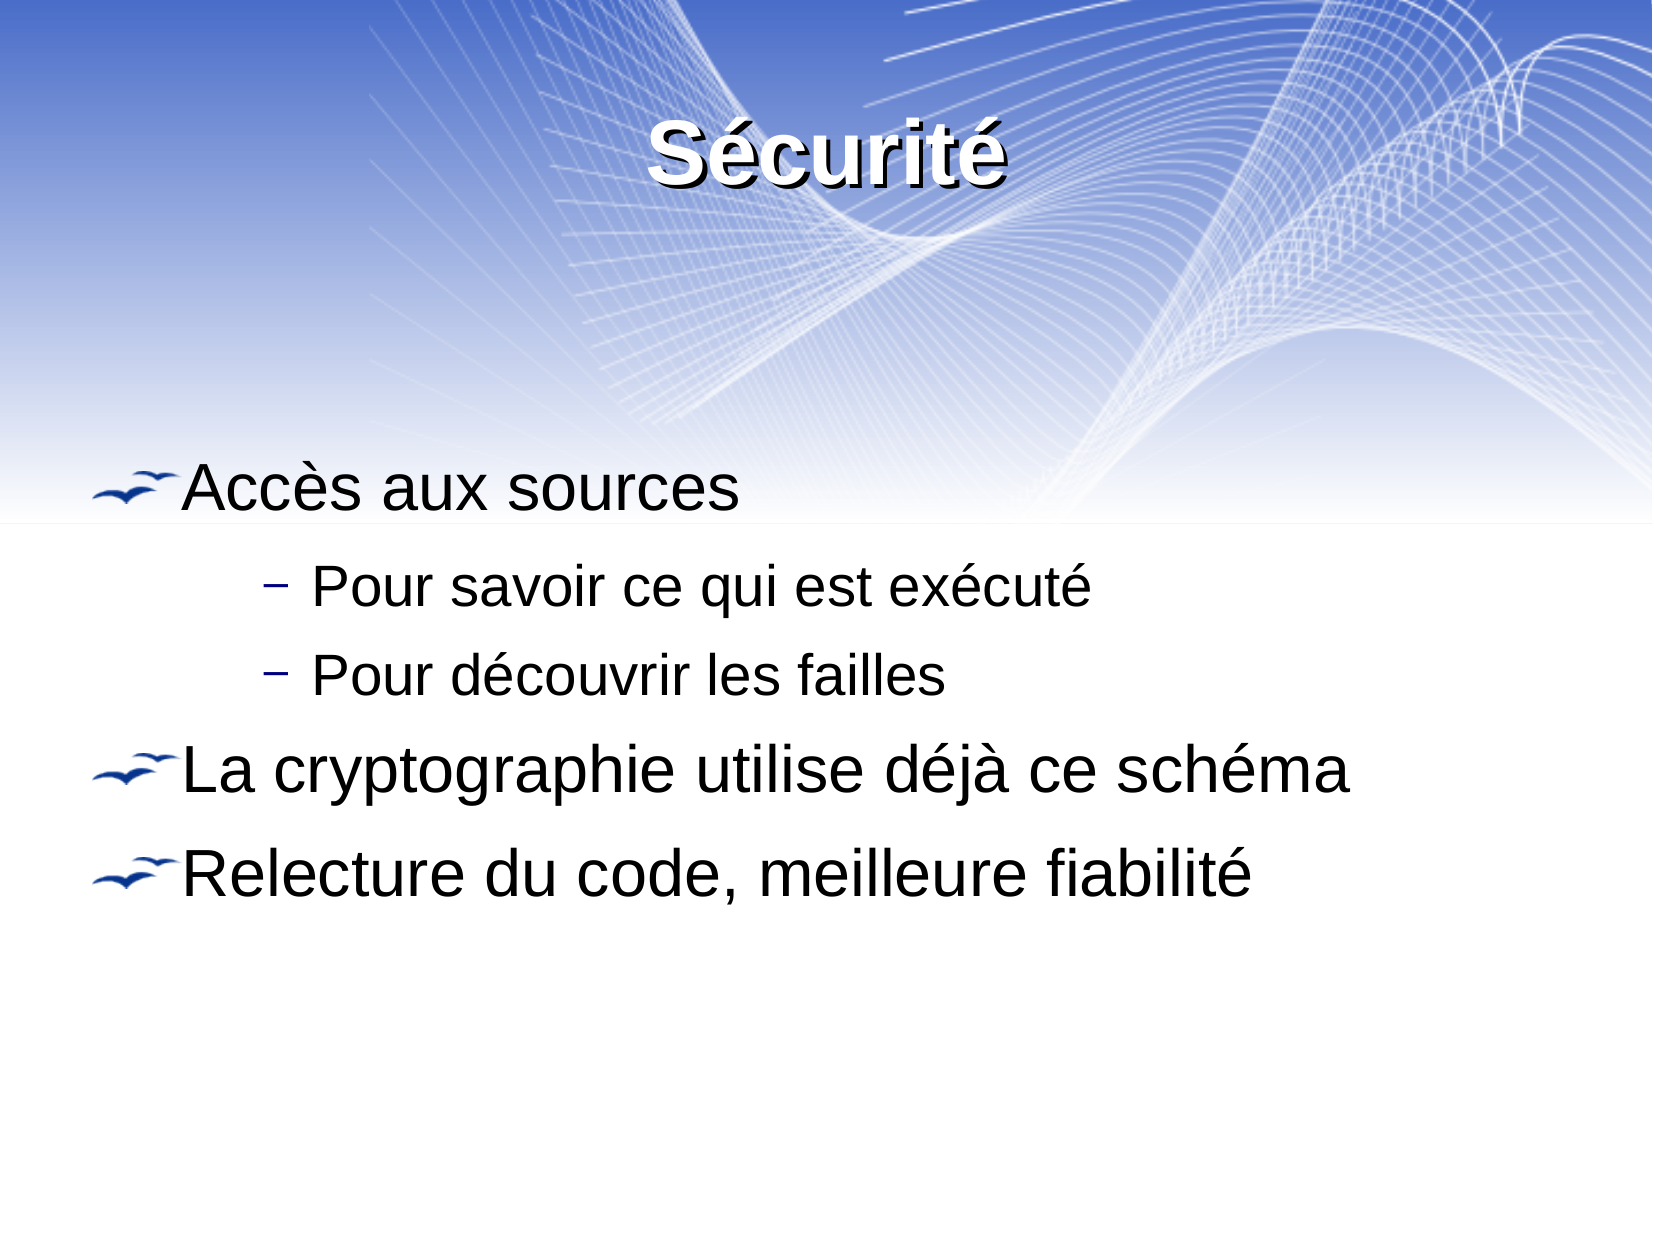

# Sécurité
Accès aux sources
Pour savoir ce qui est exécuté
Pour découvrir les failles
La cryptographie utilise déjà ce schéma
Relecture du code, meilleure fiabilité